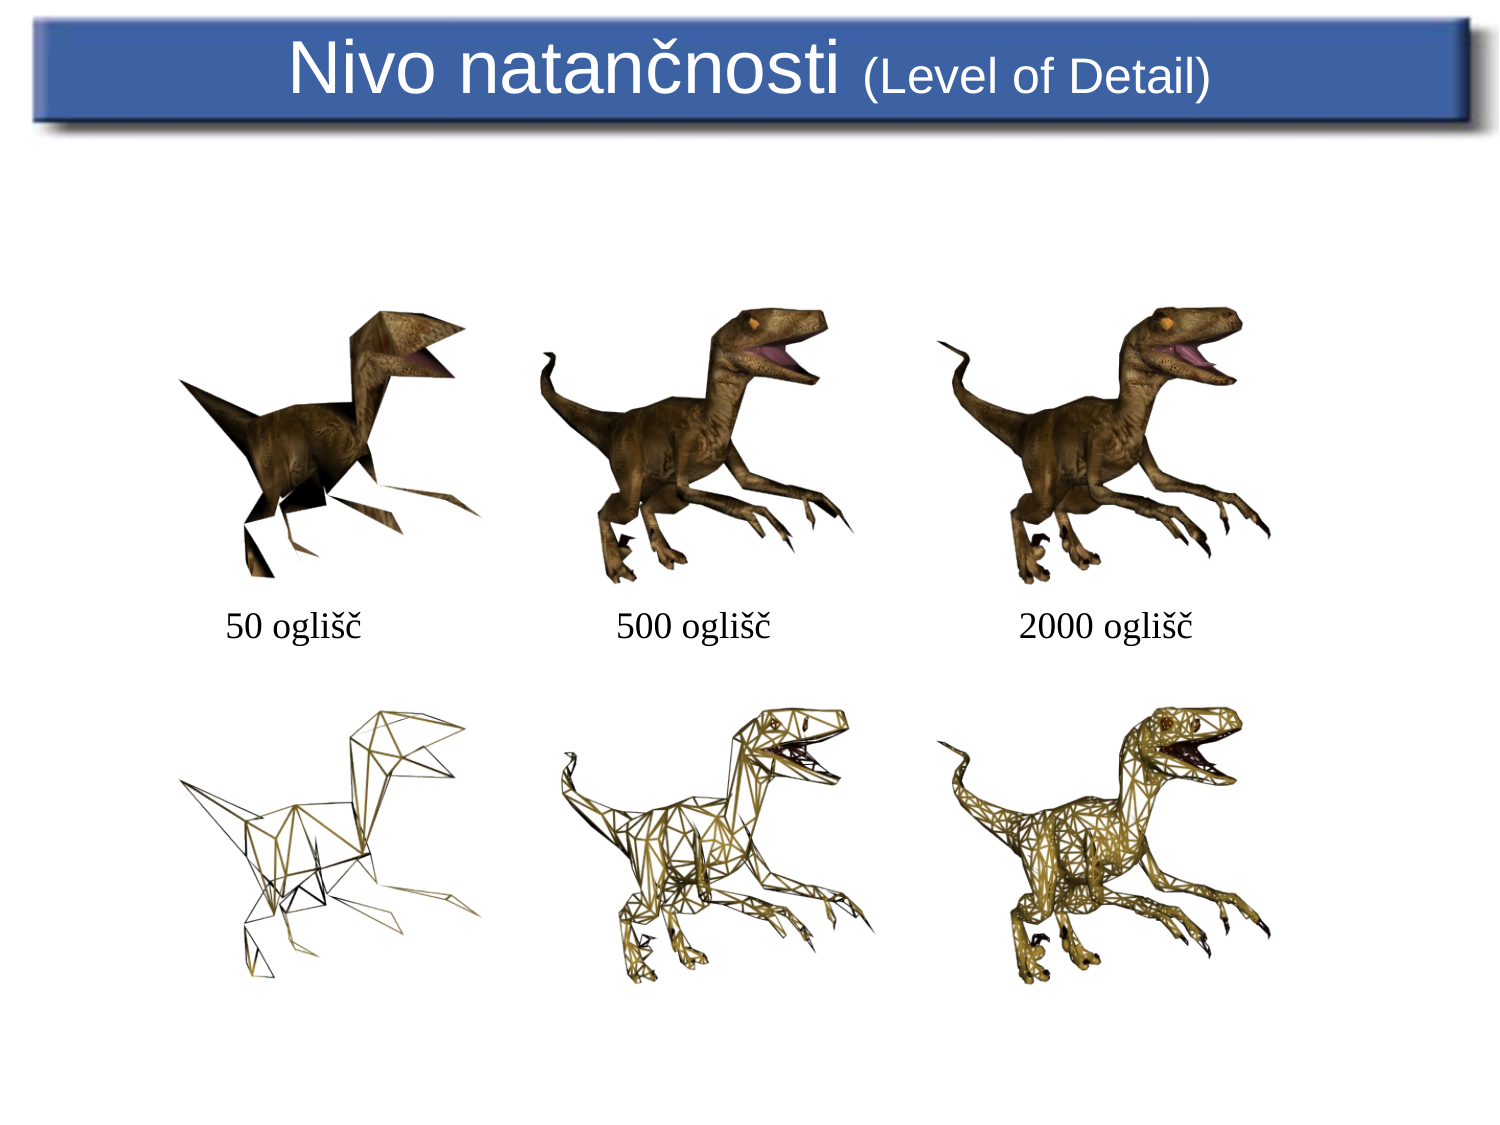

# Nivo natančnosti (Level of Detail)
50 oglišč
500 oglišč
2000 oglišč